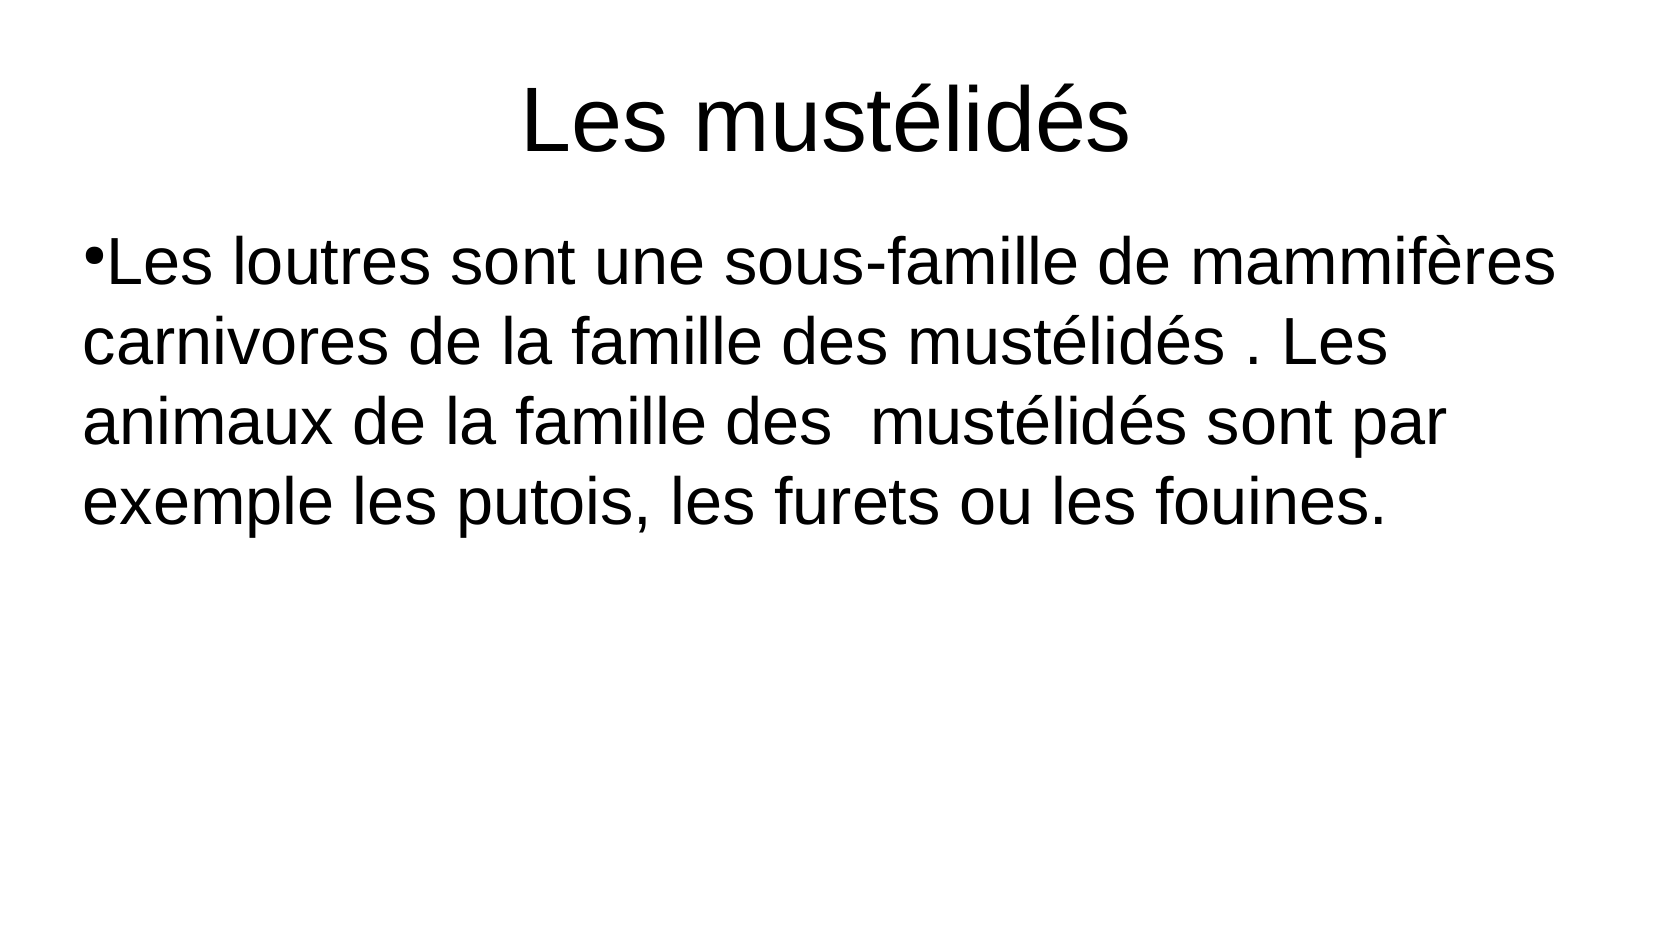

# Les mustélidés
Les loutres sont une sous-famille de mammifères carnivores de la famille des mustélidés . Les animaux de la famille des mustélidés sont par exemple les putois, les furets ou les fouines.